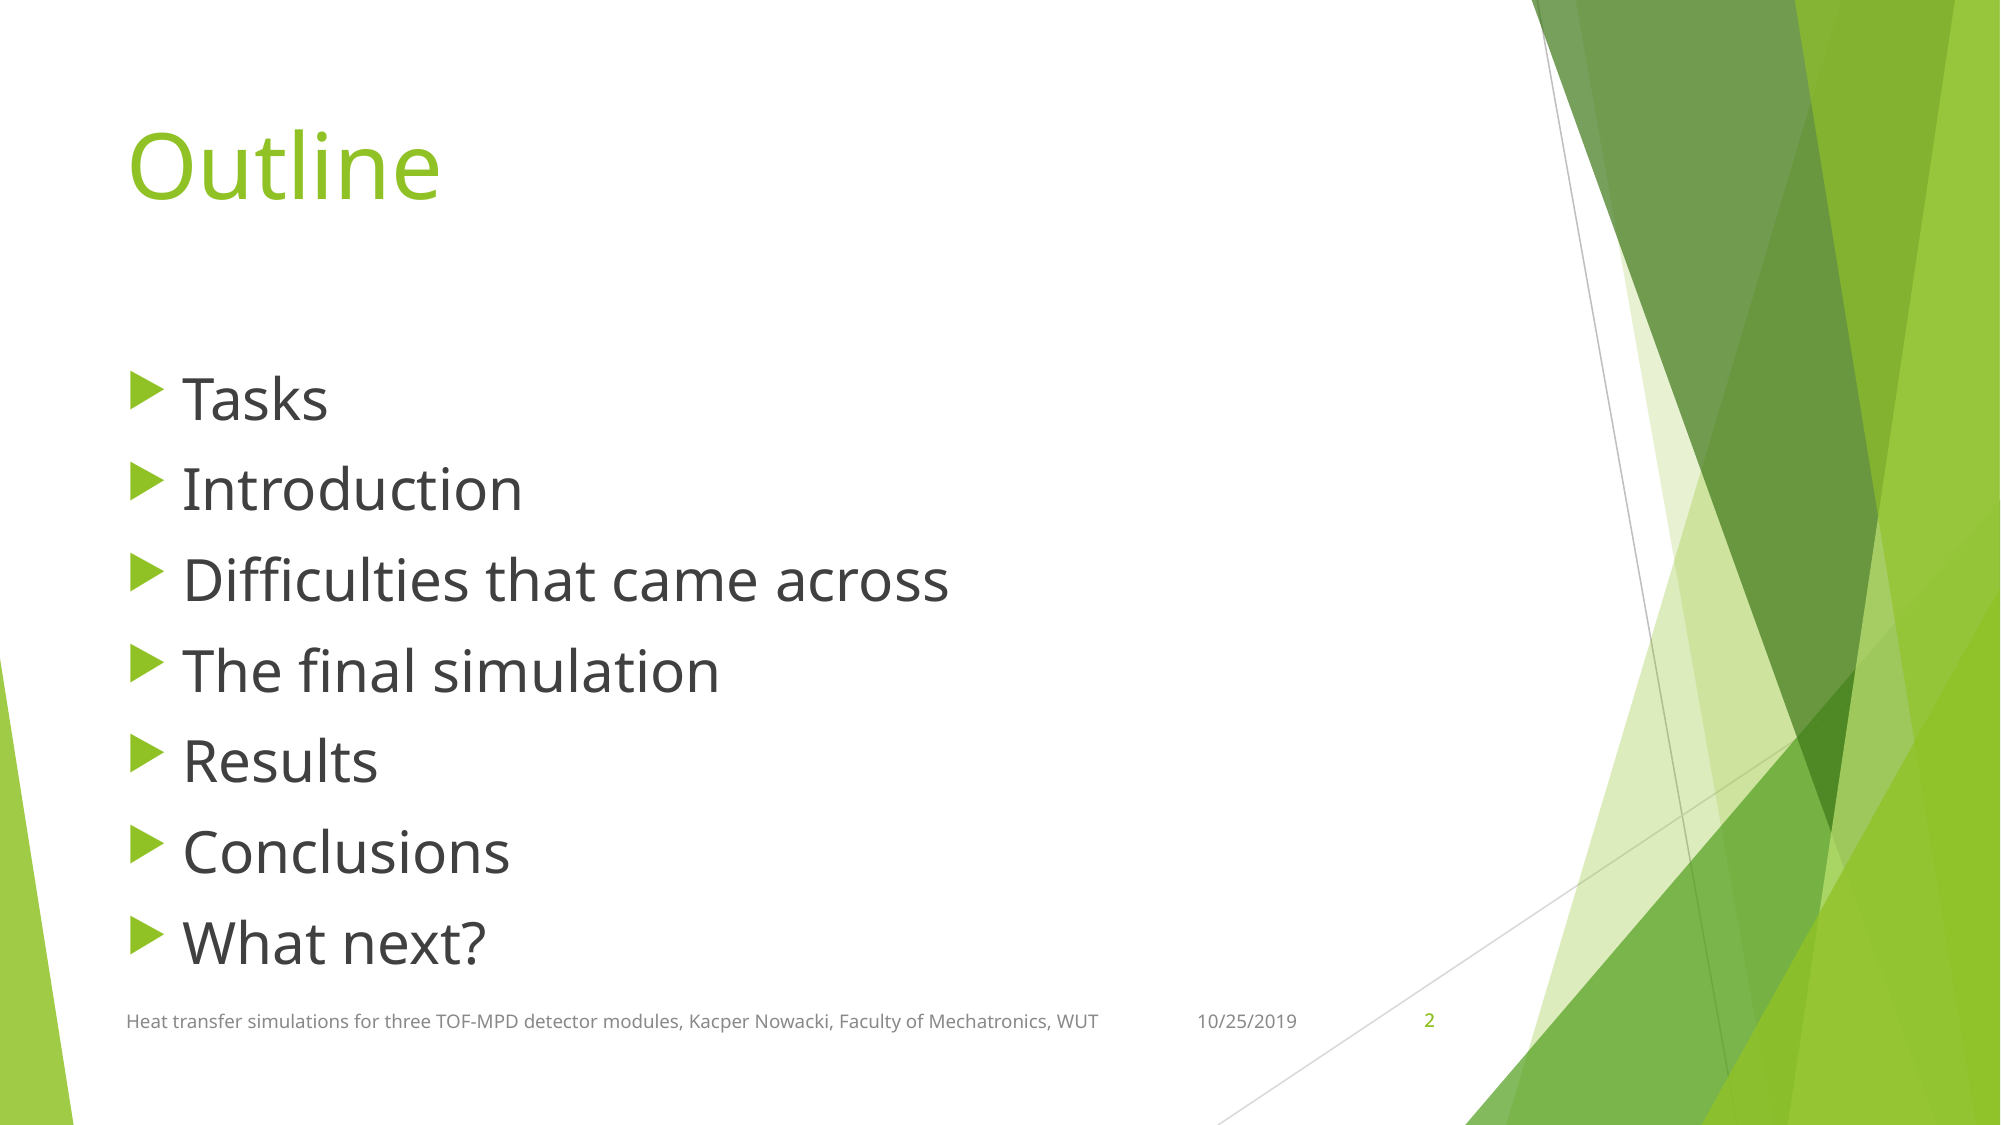

# Outline
Tasks
Introduction
Difficulties that came across
The final simulation
Results
Conclusions
What next?
Heat transfer simulations for three TOF-MPD detector modules, Kacper Nowacki, Faculty of Mechatronics, WUT
10/25/2019
2
2